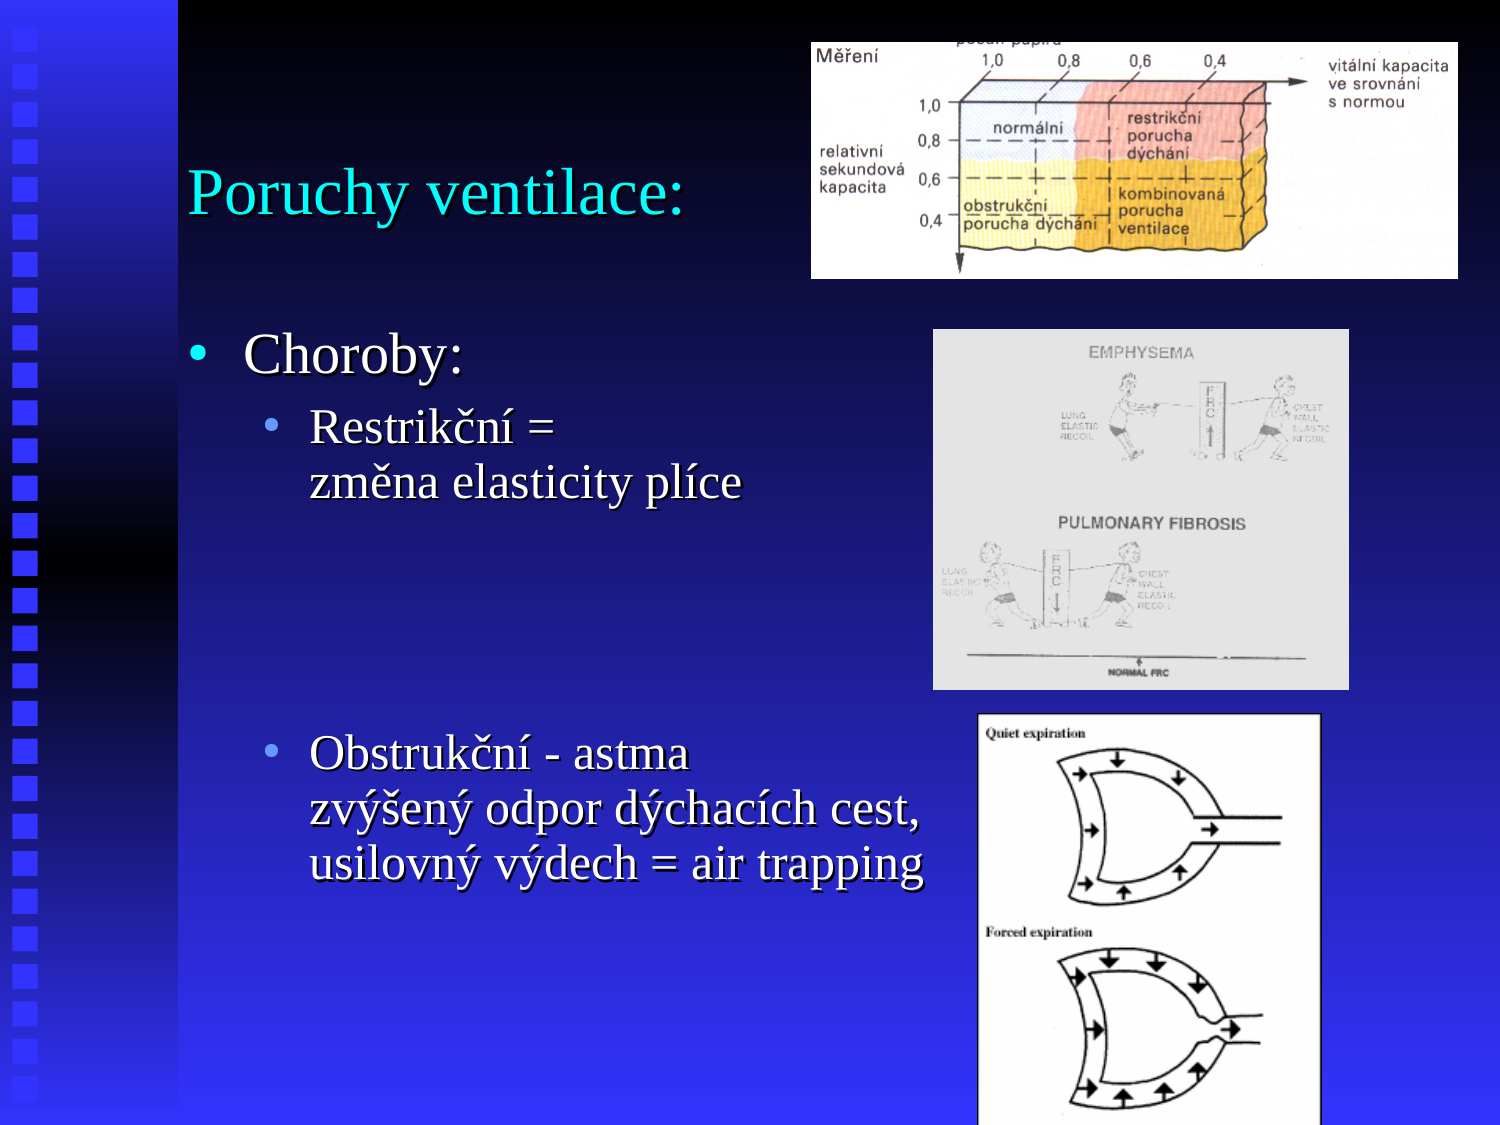

# Poruchy ventilace:
Choroby:
Restrikční =
změna elasticity plíce
Obstrukční - astma
zvýšený odpor dýchacích cest,
usilovný výdech = air trapping